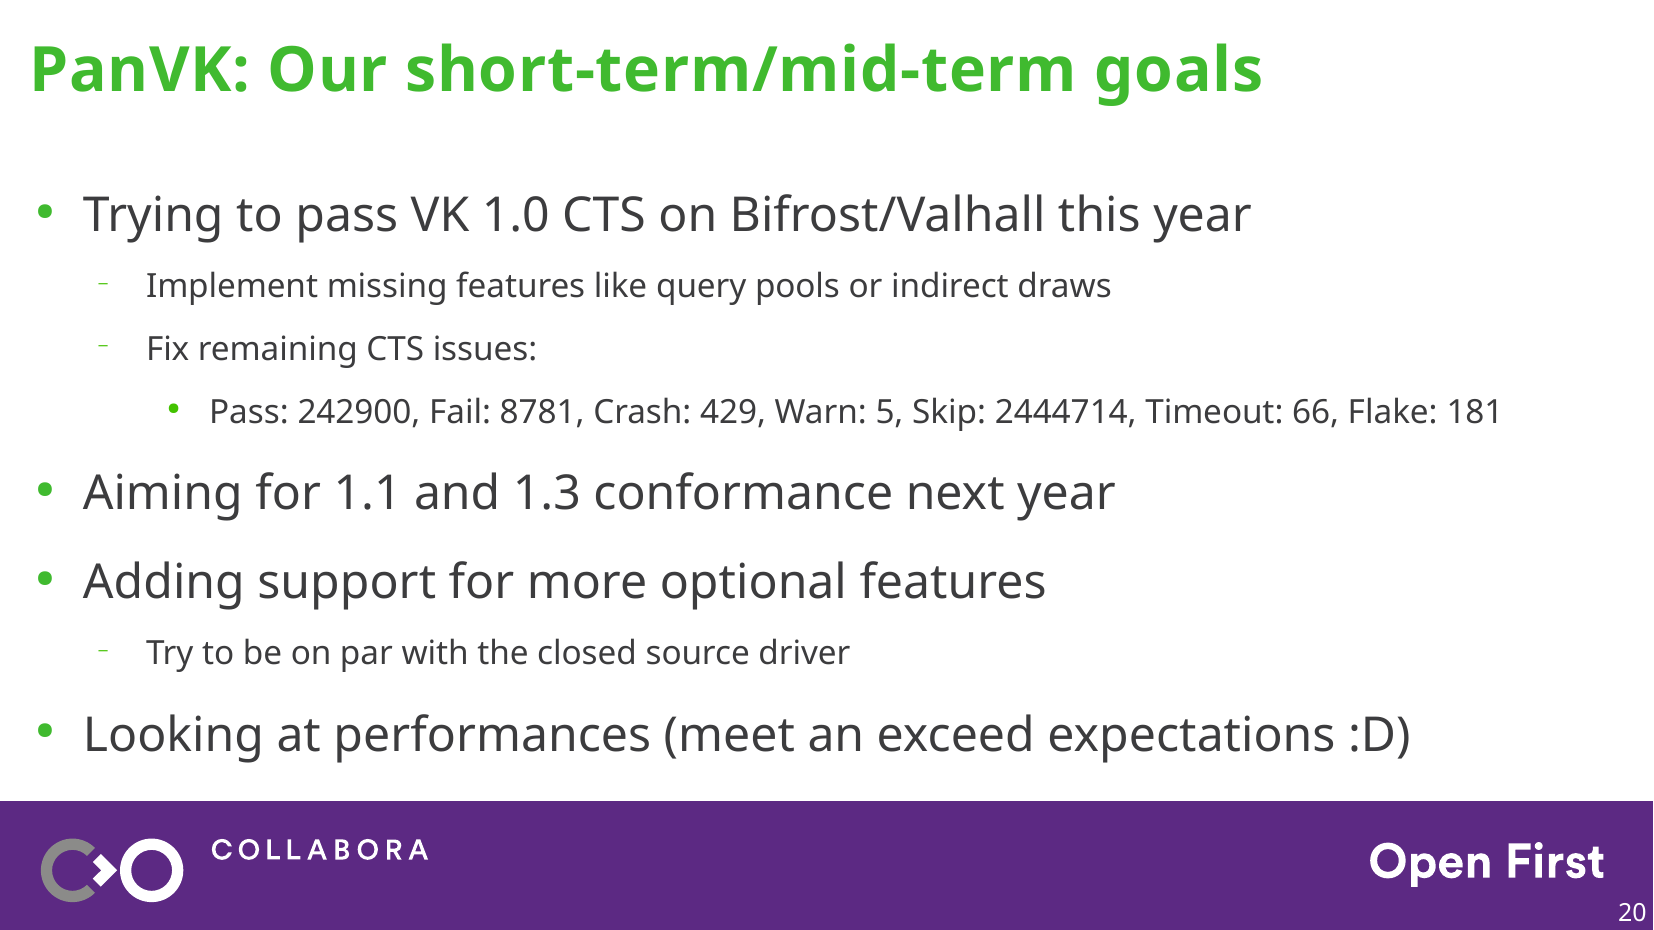

# PanVK: Our short-term/mid-term goals
Trying to pass VK 1.0 CTS on Bifrost/Valhall this year
Implement missing features like query pools or indirect draws
Fix remaining CTS issues:
Pass: 242900, Fail: 8781, Crash: 429, Warn: 5, Skip: 2444714, Timeout: 66, Flake: 181
Aiming for 1.1 and 1.3 conformance next year
Adding support for more optional features
Try to be on par with the closed source driver
Looking at performances (meet an exceed expectations :D)